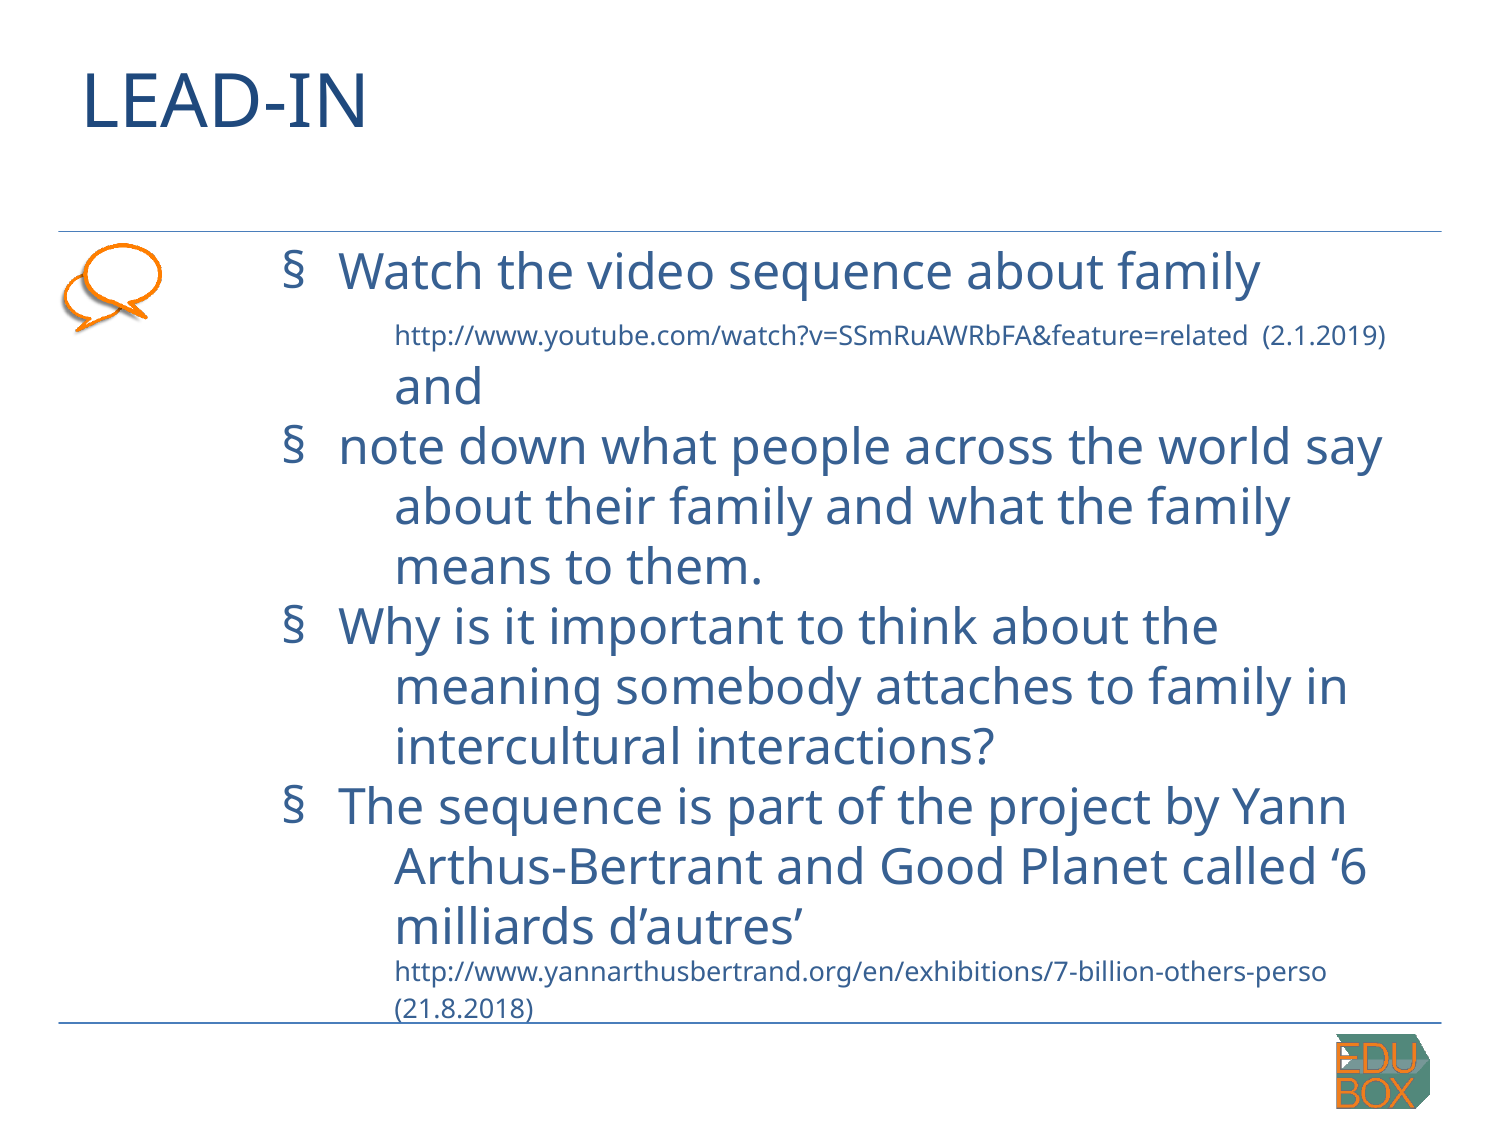

# LEAD-IN
Watch the video sequence about familyhttp://www.youtube.com/watch?v=SSmRuAWRbFA&feature=related (2.1.2019) and
note down what people across the world say about their family and what the family means to them.
Why is it important to think about the meaning somebody attaches to family in intercultural interactions?
The sequence is part of the project by Yann Arthus-Bertrant and Good Planet called ‘6 milliards d’autres’ http://www.yannarthusbertrand.org/en/exhibitions/7-billion-others-perso (21.8.2018)